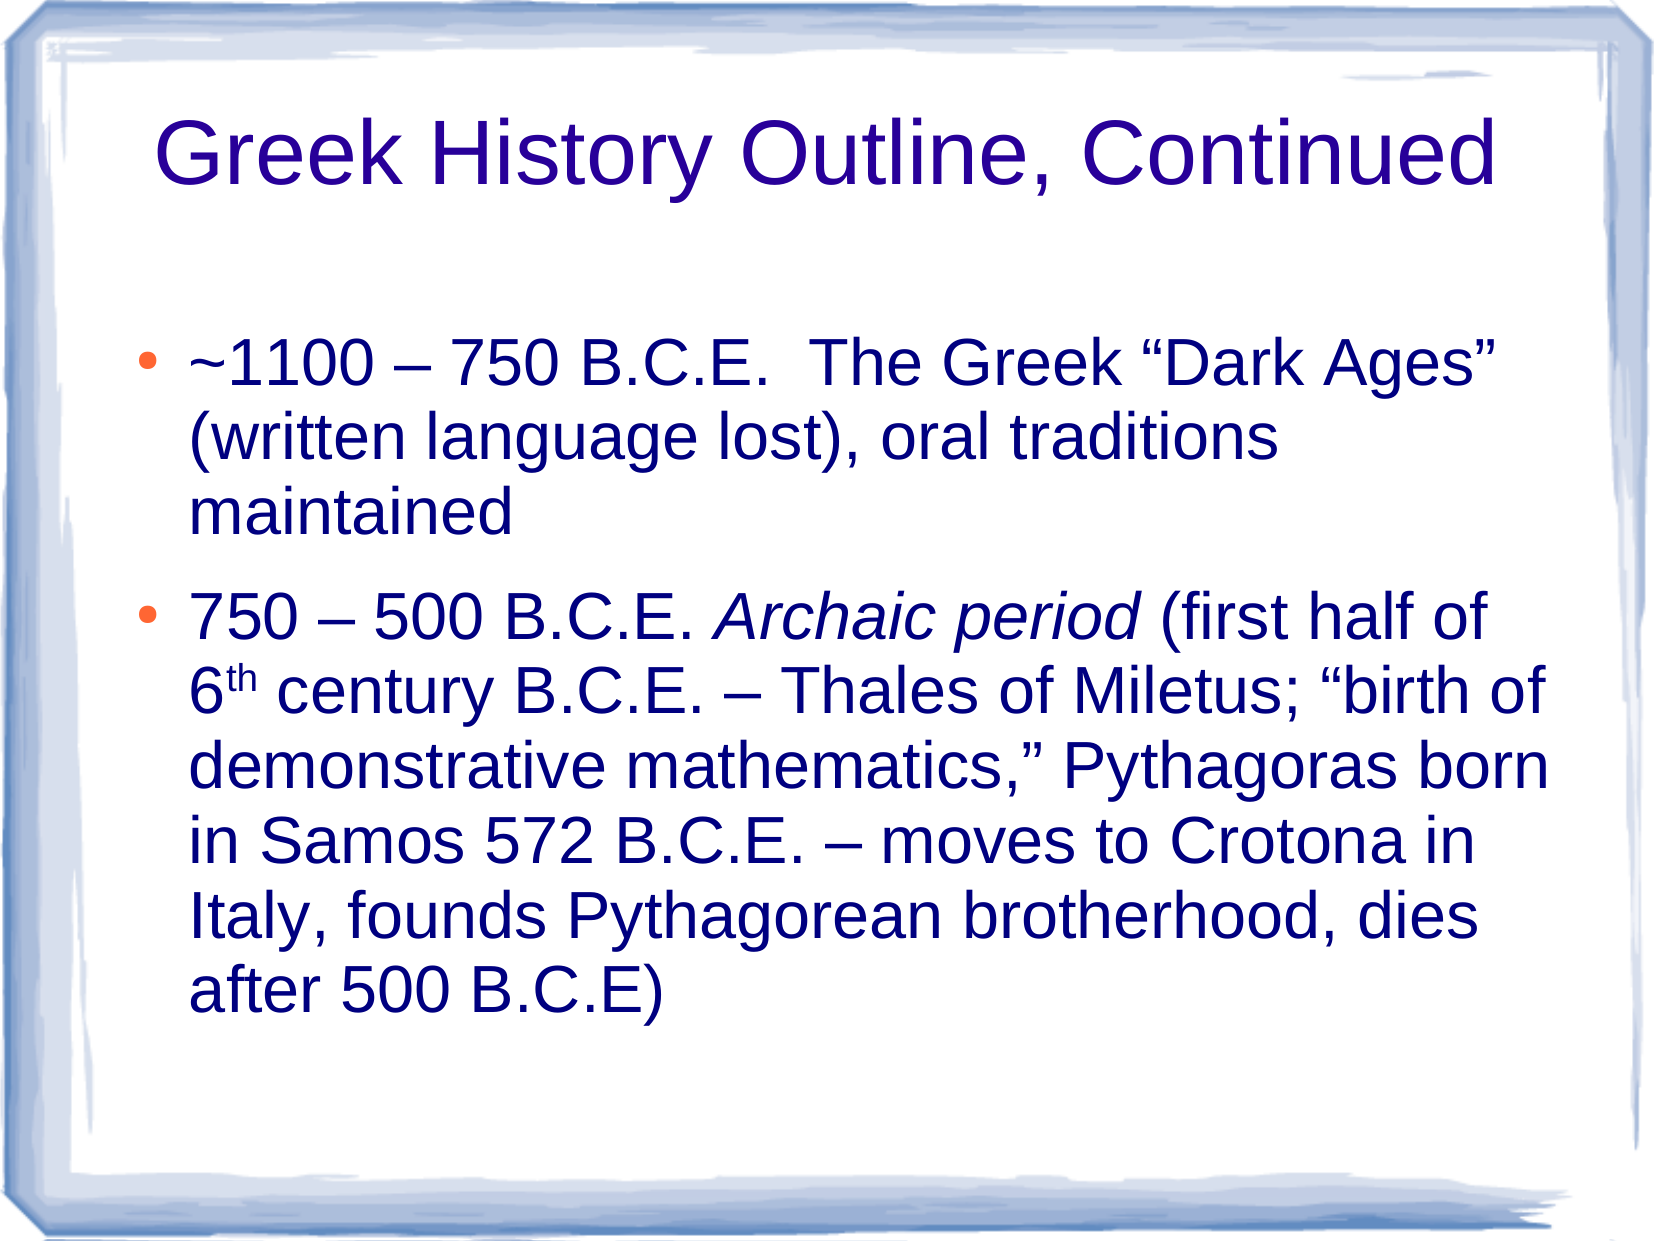

# Greek History Outline, Continued
~1100 – 750 B.C.E. The Greek “Dark Ages” (written language lost), oral traditions maintained
750 – 500 B.C.E. Archaic period (first half of 6th century B.C.E. – Thales of Miletus; “birth of demonstrative mathematics,” Pythagoras born in Samos 572 B.C.E. – moves to Crotona in Italy, founds Pythagorean brotherhood, dies after 500 B.C.E)